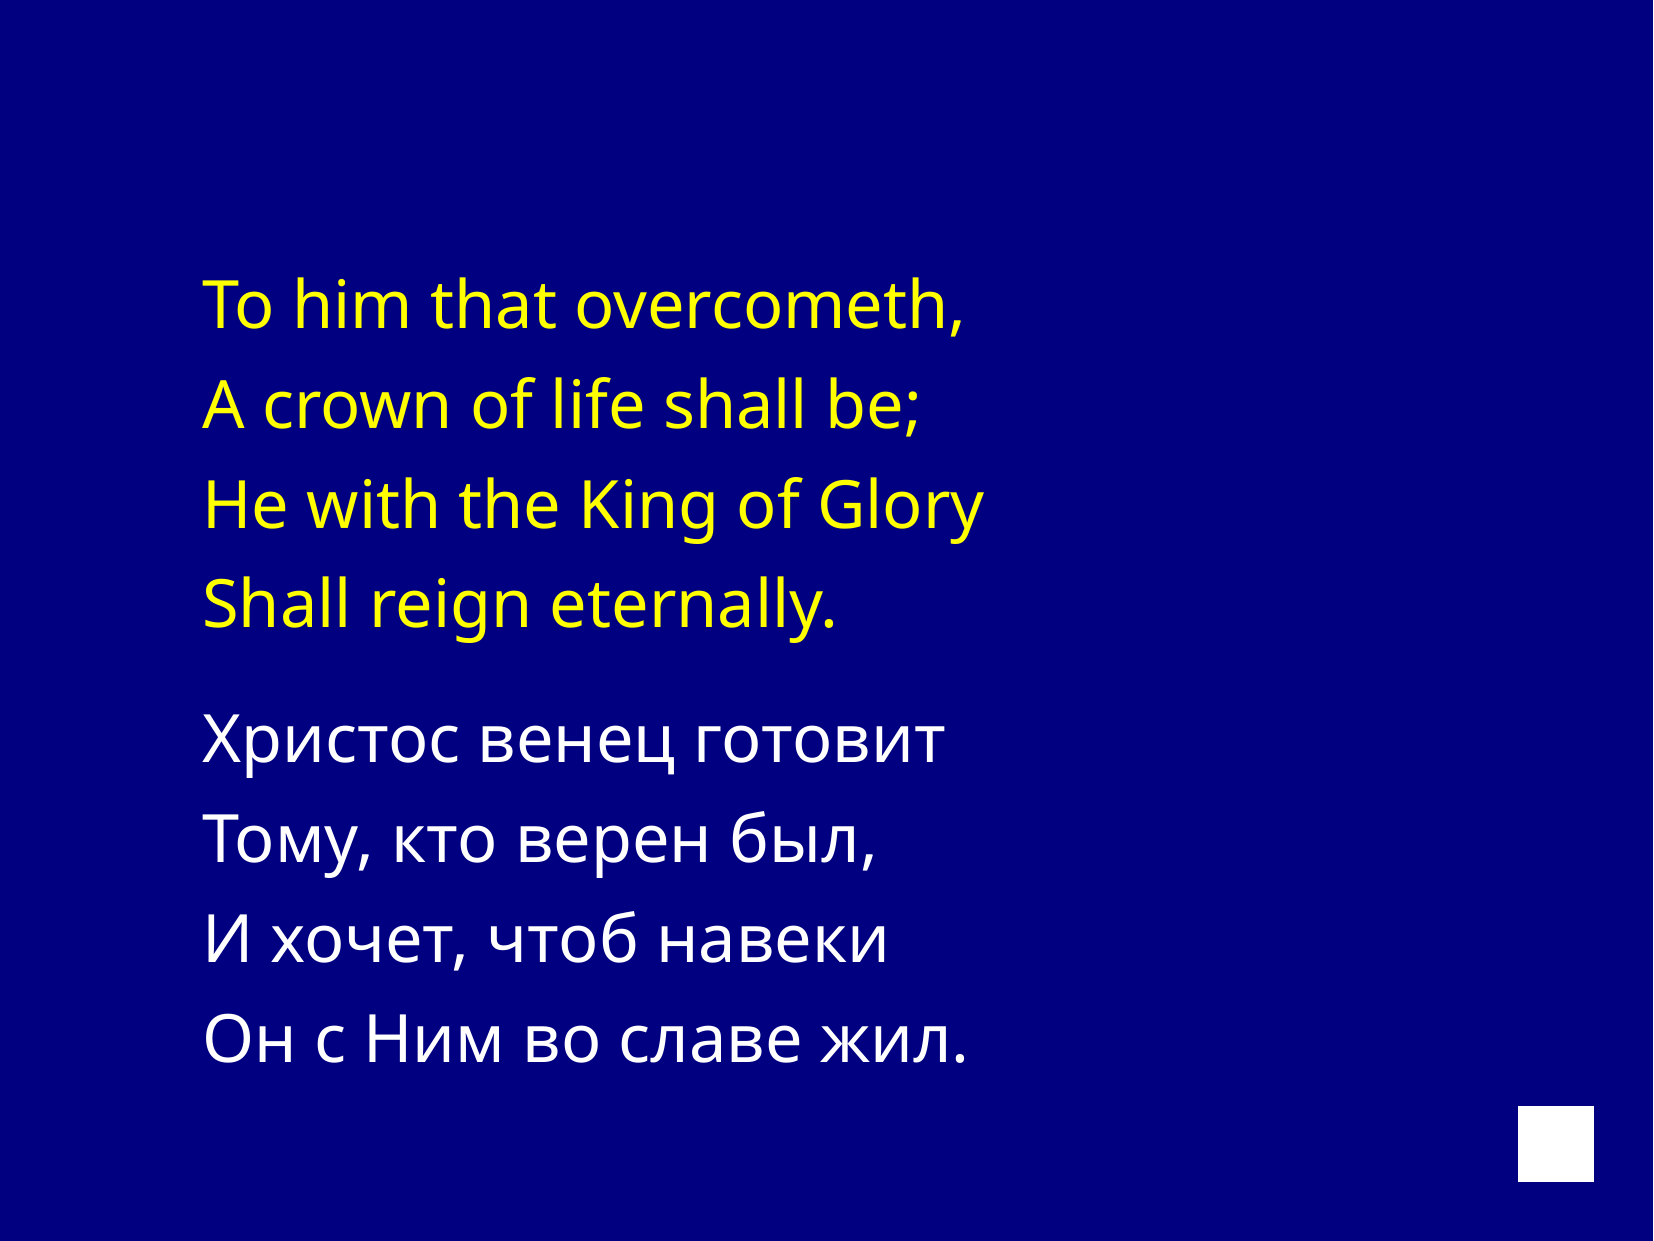

To him that overcometh,
	A crown of life shall be;
	He with the King of Glory
	Shall reign eternally.
	Христос венец готовит
	Тому, кто верен был,
	И хочет, чтоб навеки
	Он с Ним во славе жил.